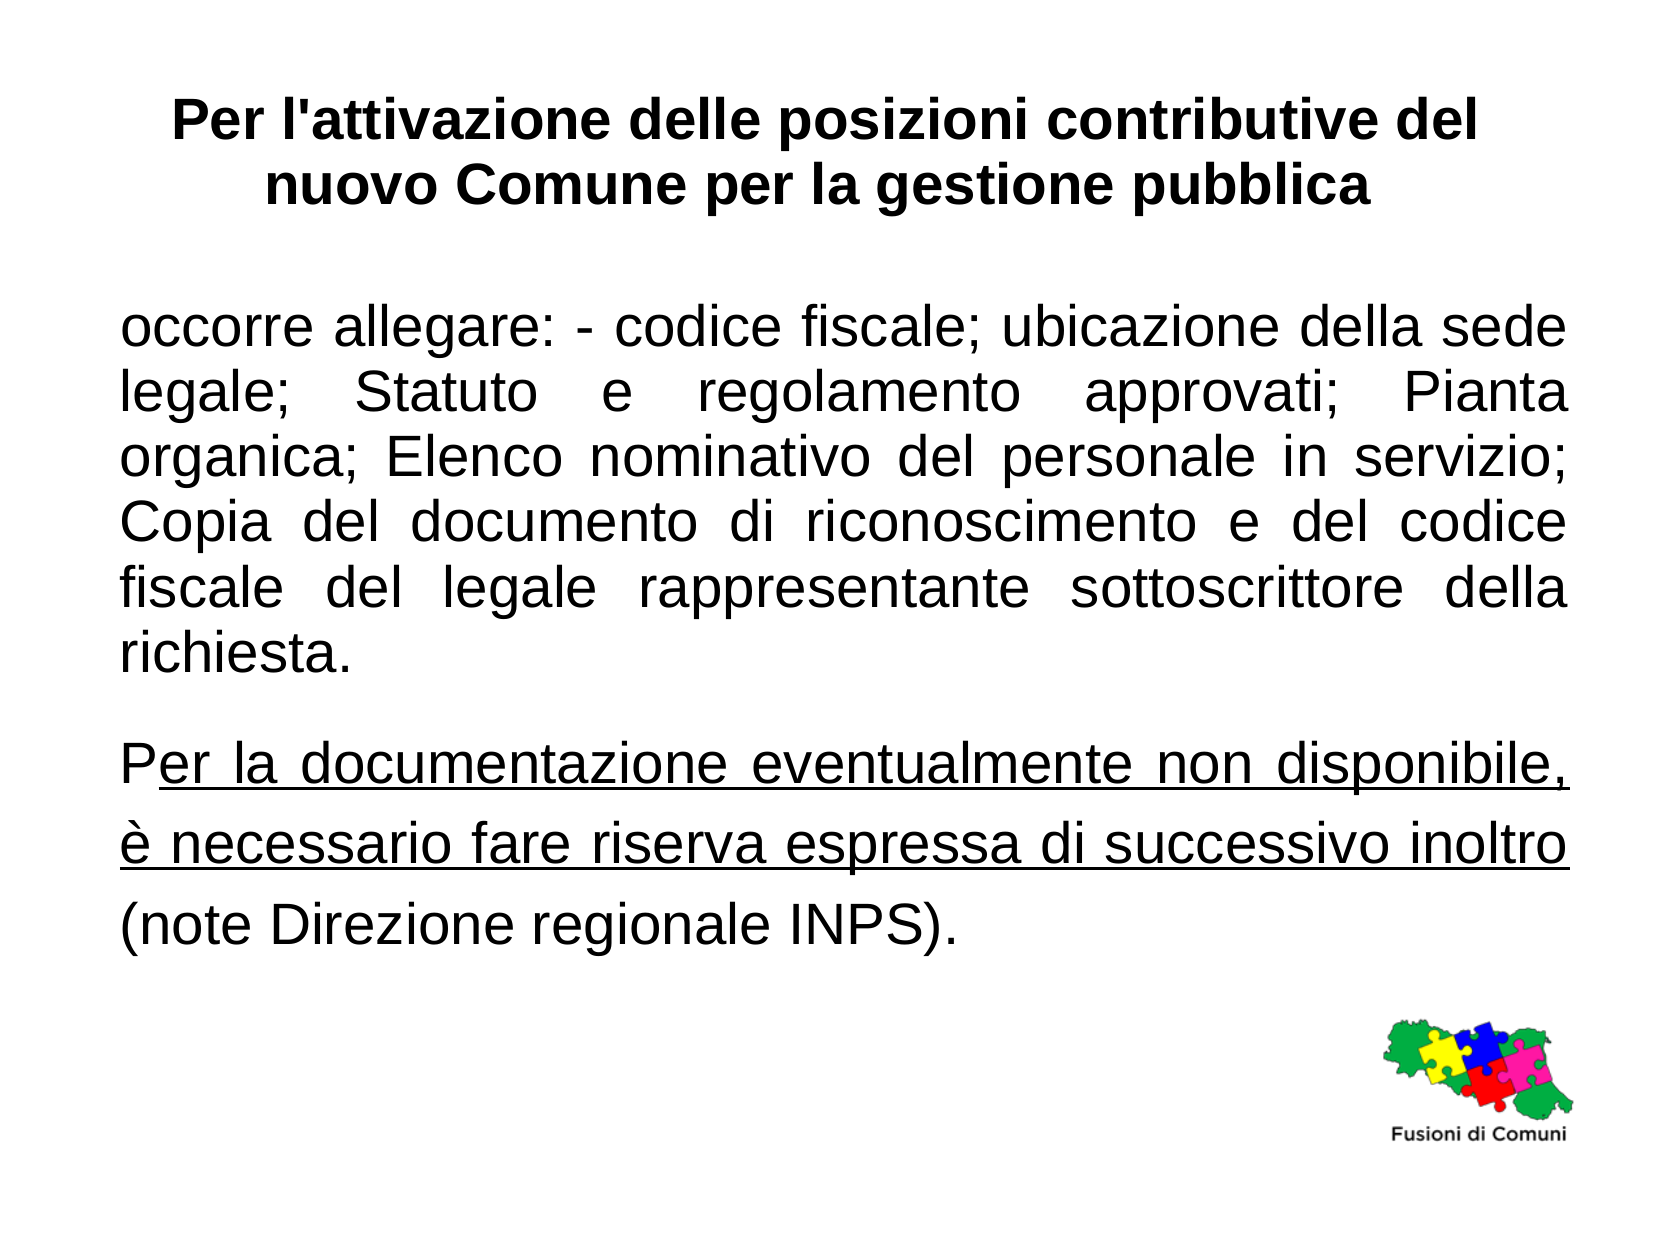

# Per l'attivazione delle posizioni contributive del nuovo Comune per la gestione pubblica
 occorre allegare: - codice fiscale; ubicazione della sede legale; Statuto e regolamento approvati; Pianta organica; Elenco nominativo del personale in servizio; Copia del documento di riconoscimento e del codice fiscale del legale rappresentante sottoscrittore della richiesta.
Per la documentazione eventualmente non disponibile, è necessario fare riserva espressa di successivo inoltro (note Direzione regionale INPS).